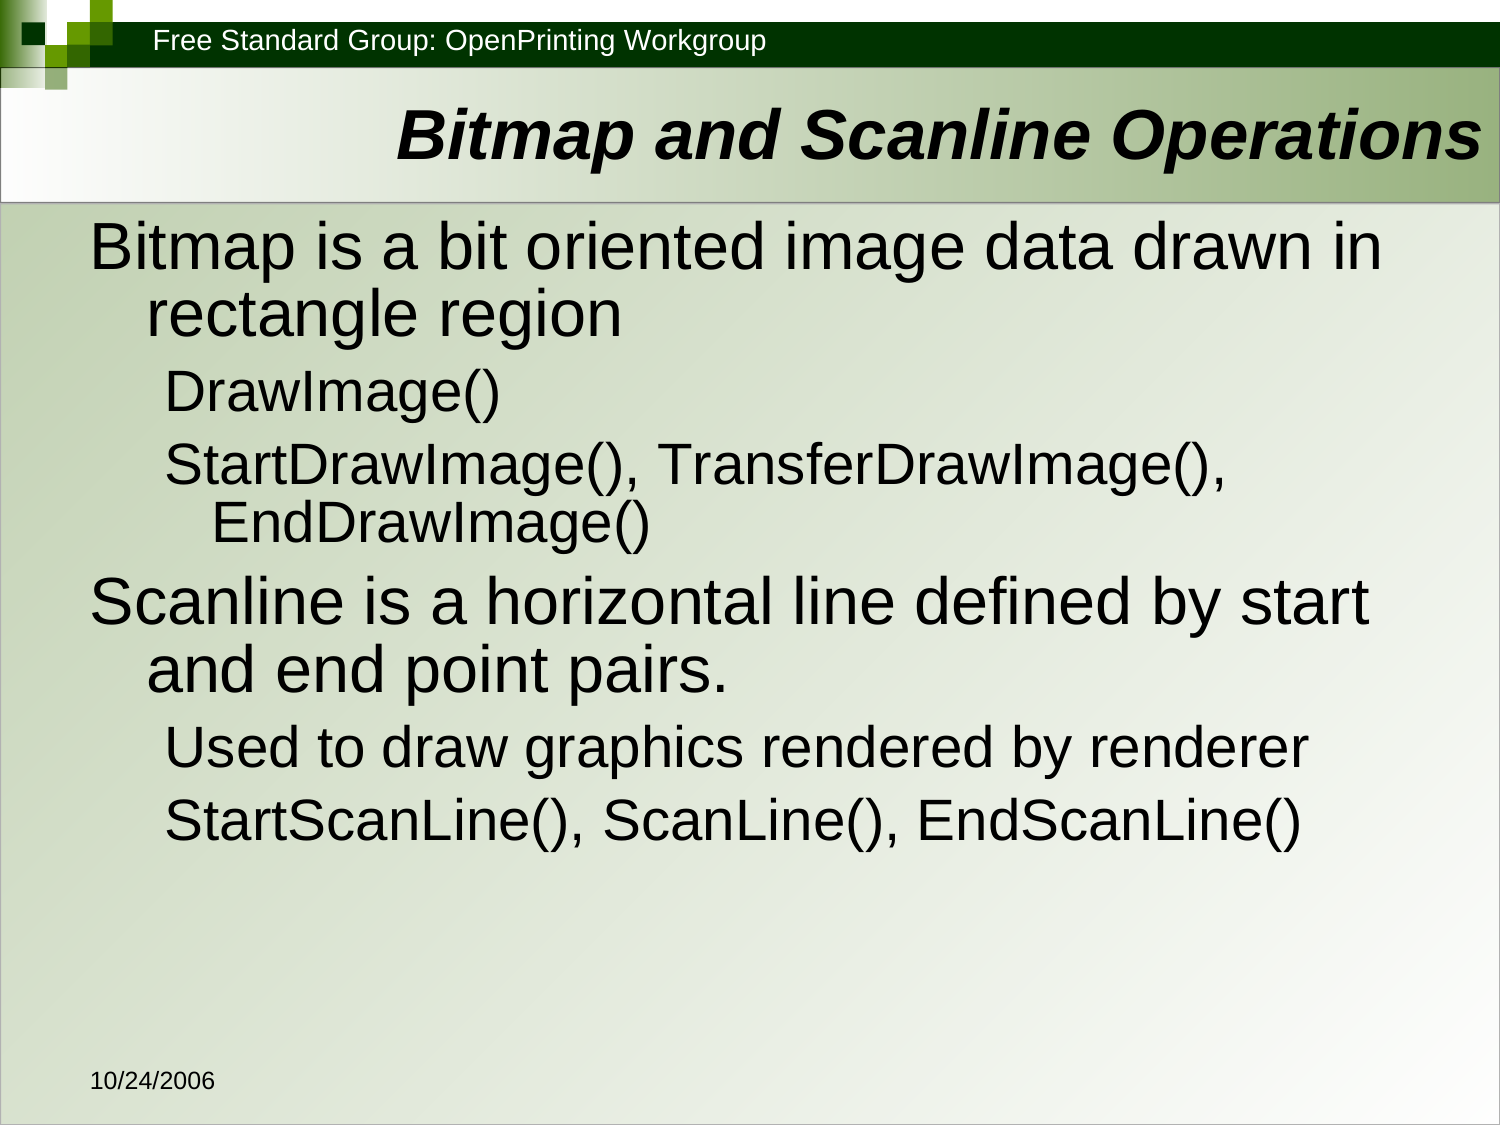

# Bitmap and Scanline Operations
Bitmap is a bit oriented image data drawn in rectangle region
DrawImage()
StartDrawImage(), TransferDrawImage(), EndDrawImage()
Scanline is a horizontal line defined by start and end point pairs.
Used to draw graphics rendered by renderer
StartScanLine(), ScanLine(), EndScanLine()